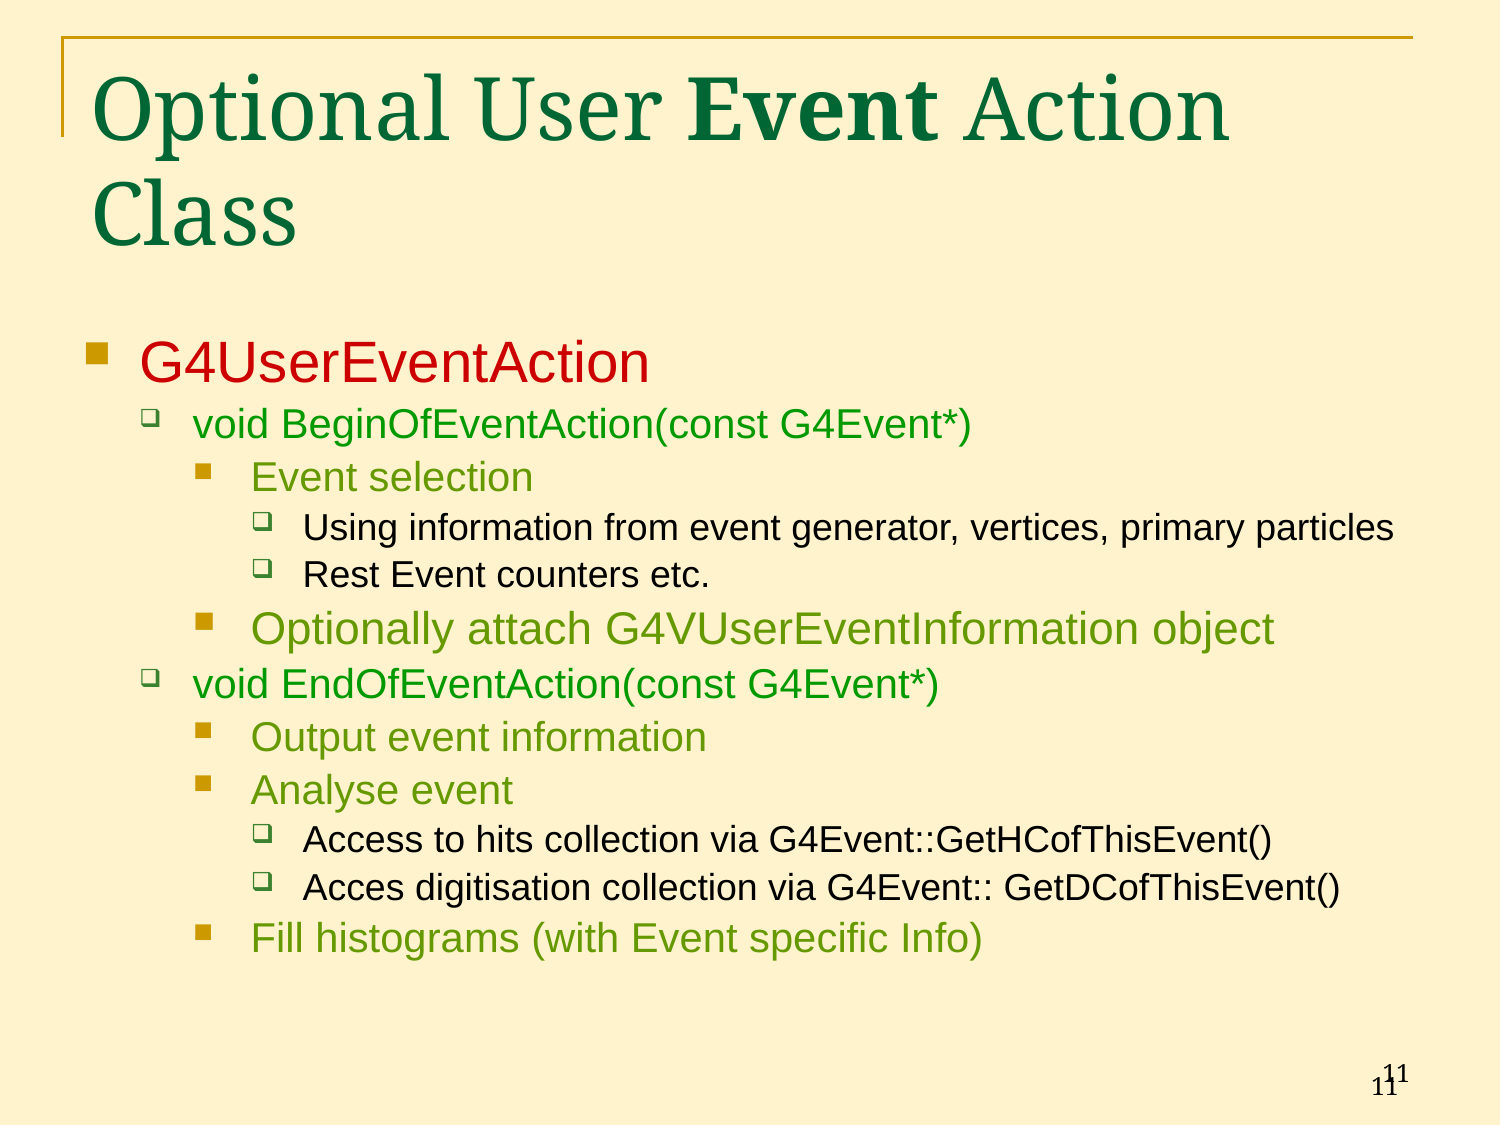

# Optional User Event Action Class
G4UserEventAction
void BeginOfEventAction(const G4Event*)
Event selection
Using information from event generator, vertices, primary particles
Rest Event counters etc.
Optionally attach G4VUserEventInformation object
void EndOfEventAction(const G4Event*)
Output event information
Analyse event
Access to hits collection via G4Event::GetHCofThisEvent()
Acces digitisation collection via G4Event:: GetDCofThisEvent()
Fill histograms (with Event specific Info)